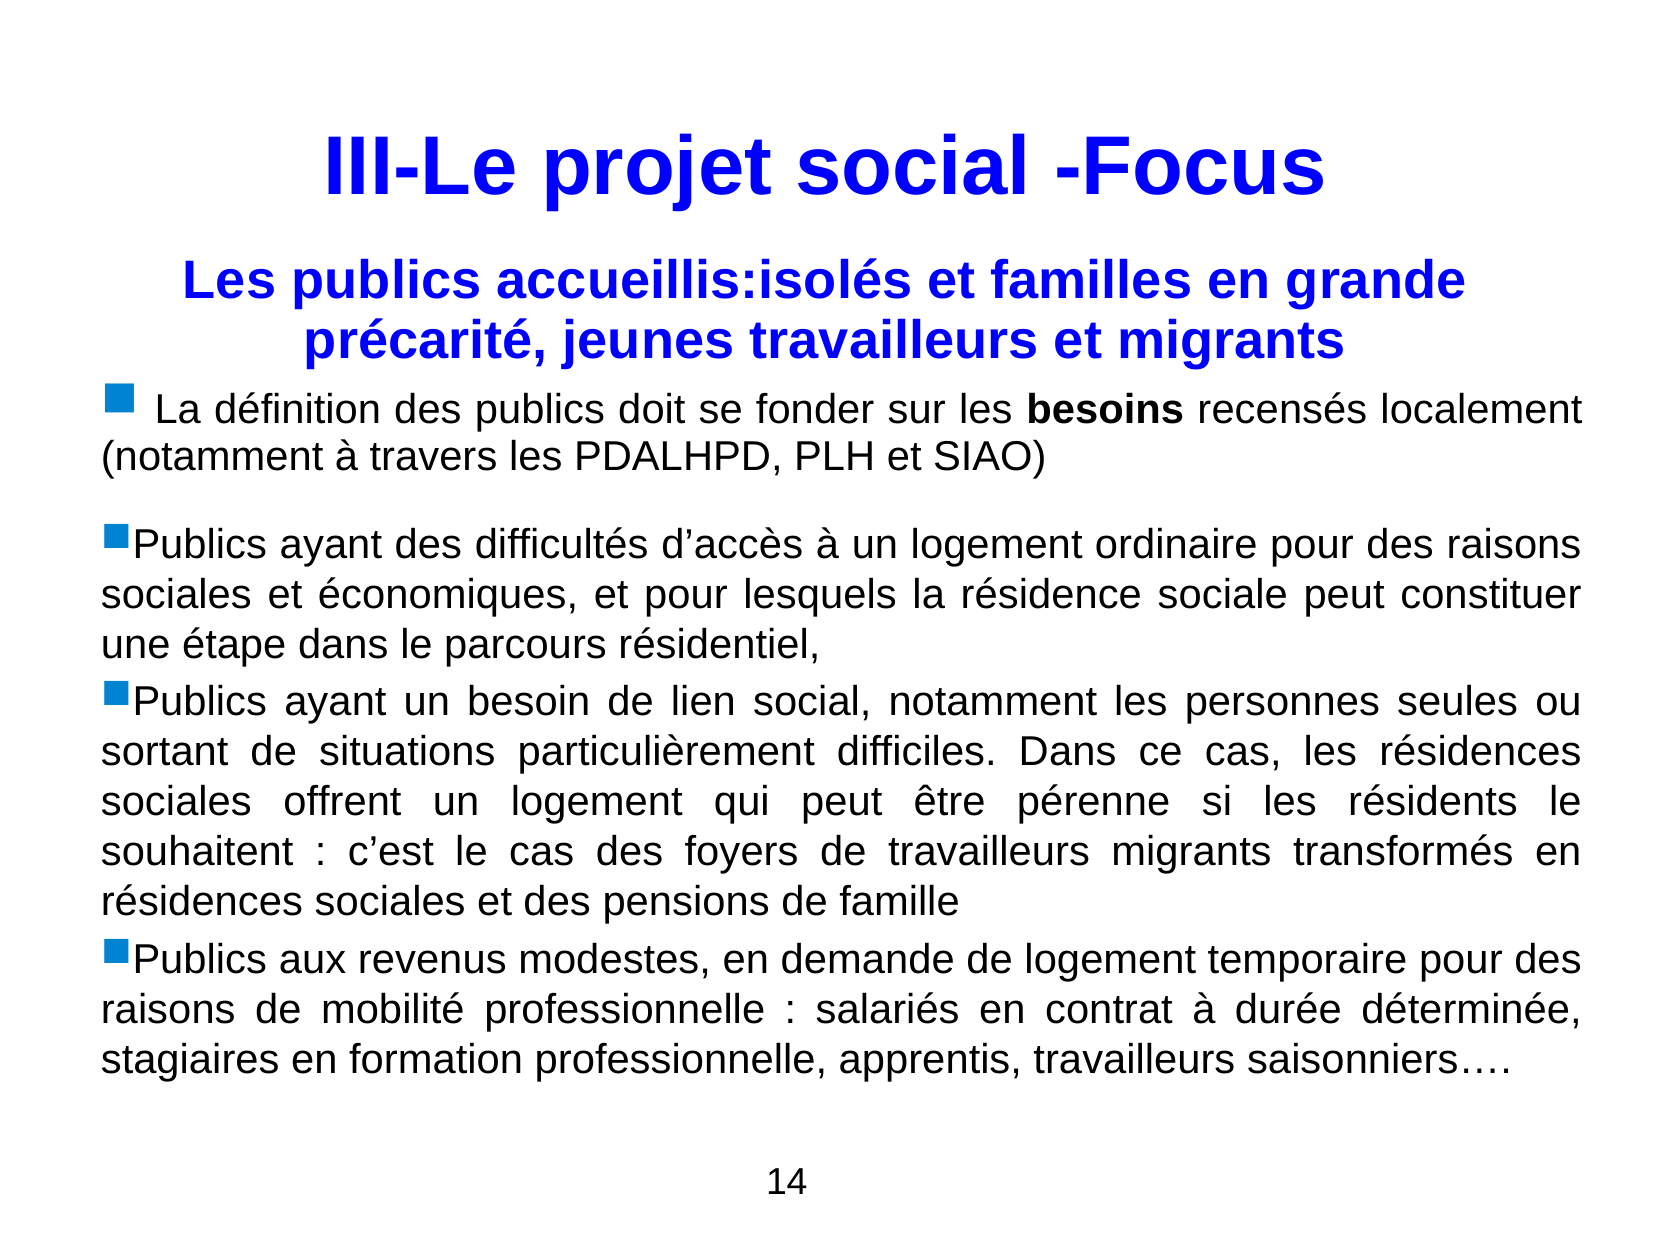

III-Le projet social -Focus
Les publics accueillis:isolés et familles en grande précarité, jeunes travailleurs et migrants
 La définition des publics doit se fonder sur les besoins recensés localement (notamment à travers les PDALHPD, PLH et SIAO)
Publics ayant des difficultés d’accès à un logement ordinaire pour des raisons sociales et économiques, et pour lesquels la résidence sociale peut constituer une étape dans le parcours résidentiel,
Publics ayant un besoin de lien social, notamment les personnes seules ou sortant de situations particulièrement difficiles. Dans ce cas, les résidences sociales offrent un logement qui peut être pérenne si les résidents le souhaitent : c’est le cas des foyers de travailleurs migrants transformés en résidences sociales et des pensions de famille
Publics aux revenus modestes, en demande de logement temporaire pour des raisons de mobilité professionnelle : salariés en contrat à durée déterminée, stagiaires en formation professionnelle, apprentis, travailleurs saisonniers….